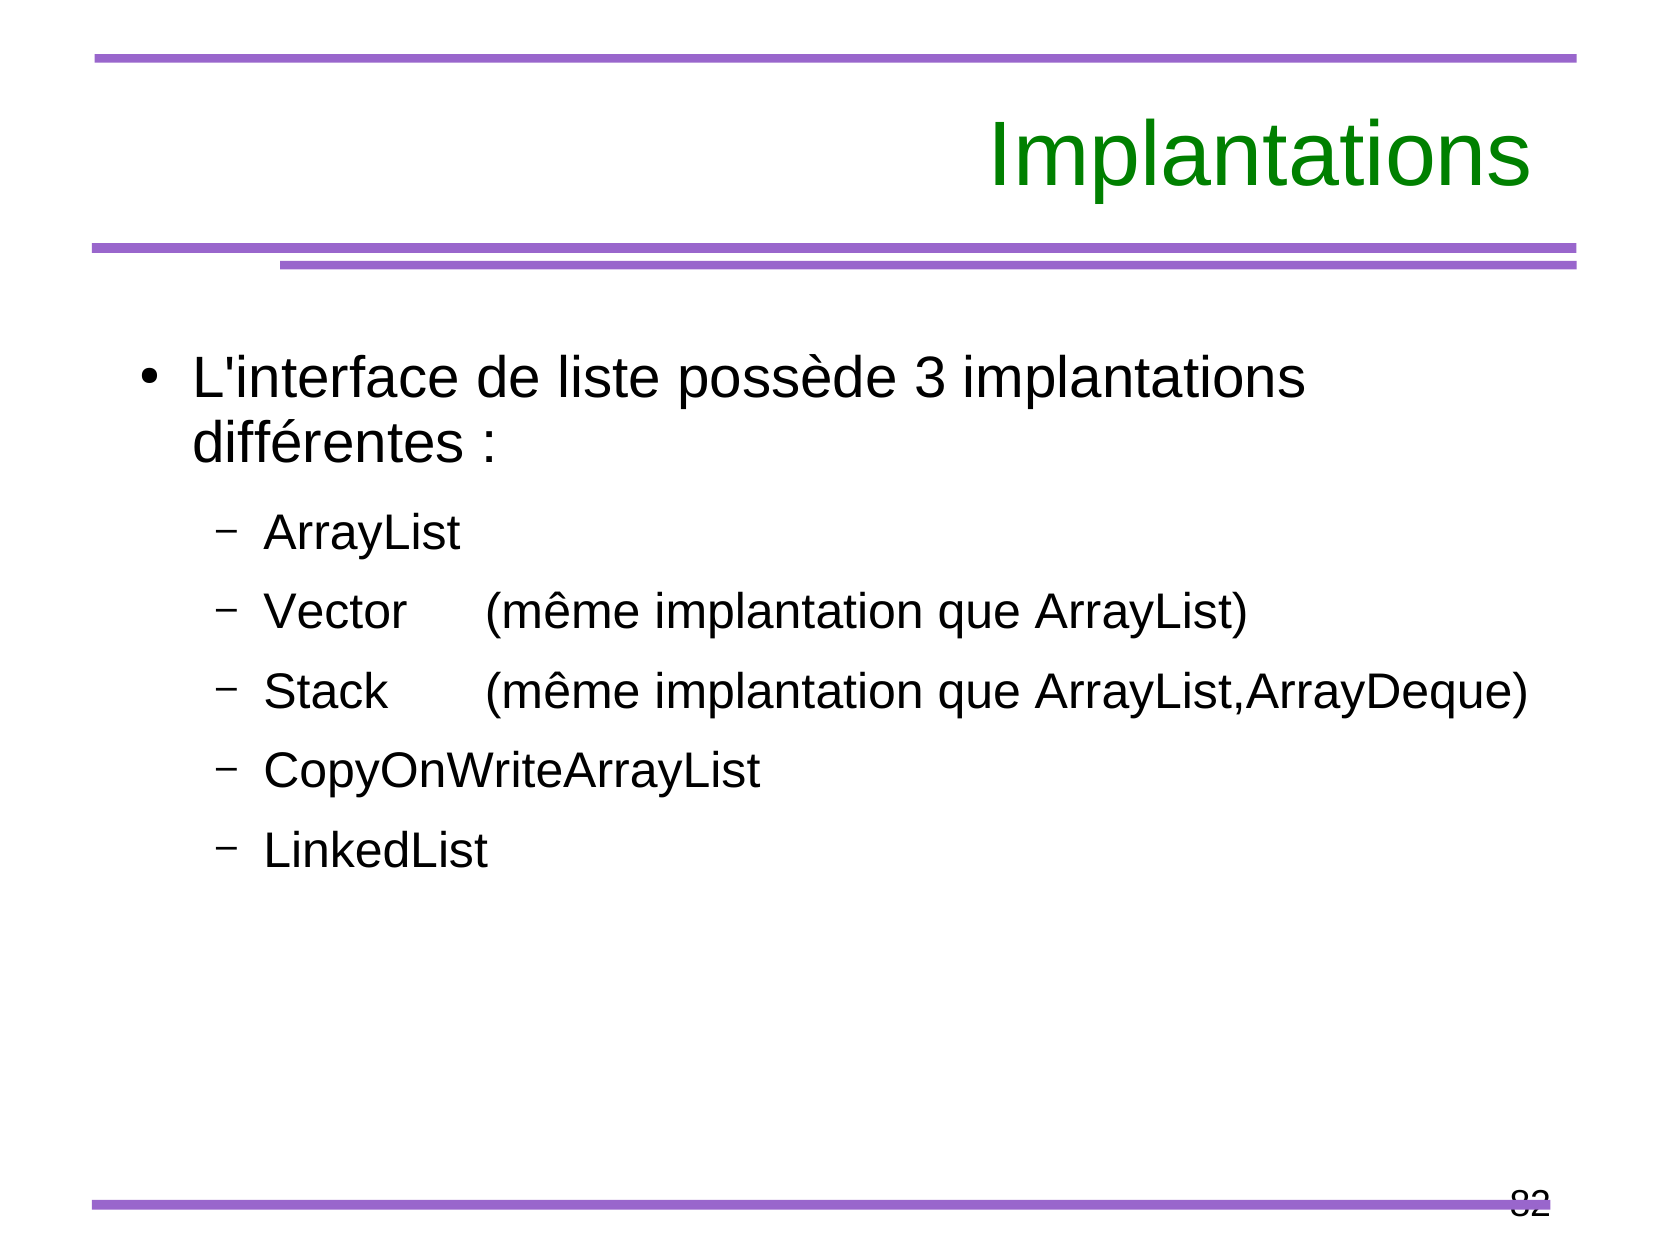

# Implantations
L'interface de liste possède 3 implantations différentes :
ArrayList
Vector		(même implantation que ArrayList)
Stack		(même implantation que ArrayList,ArrayDeque)
CopyOnWriteArrayList
LinkedList